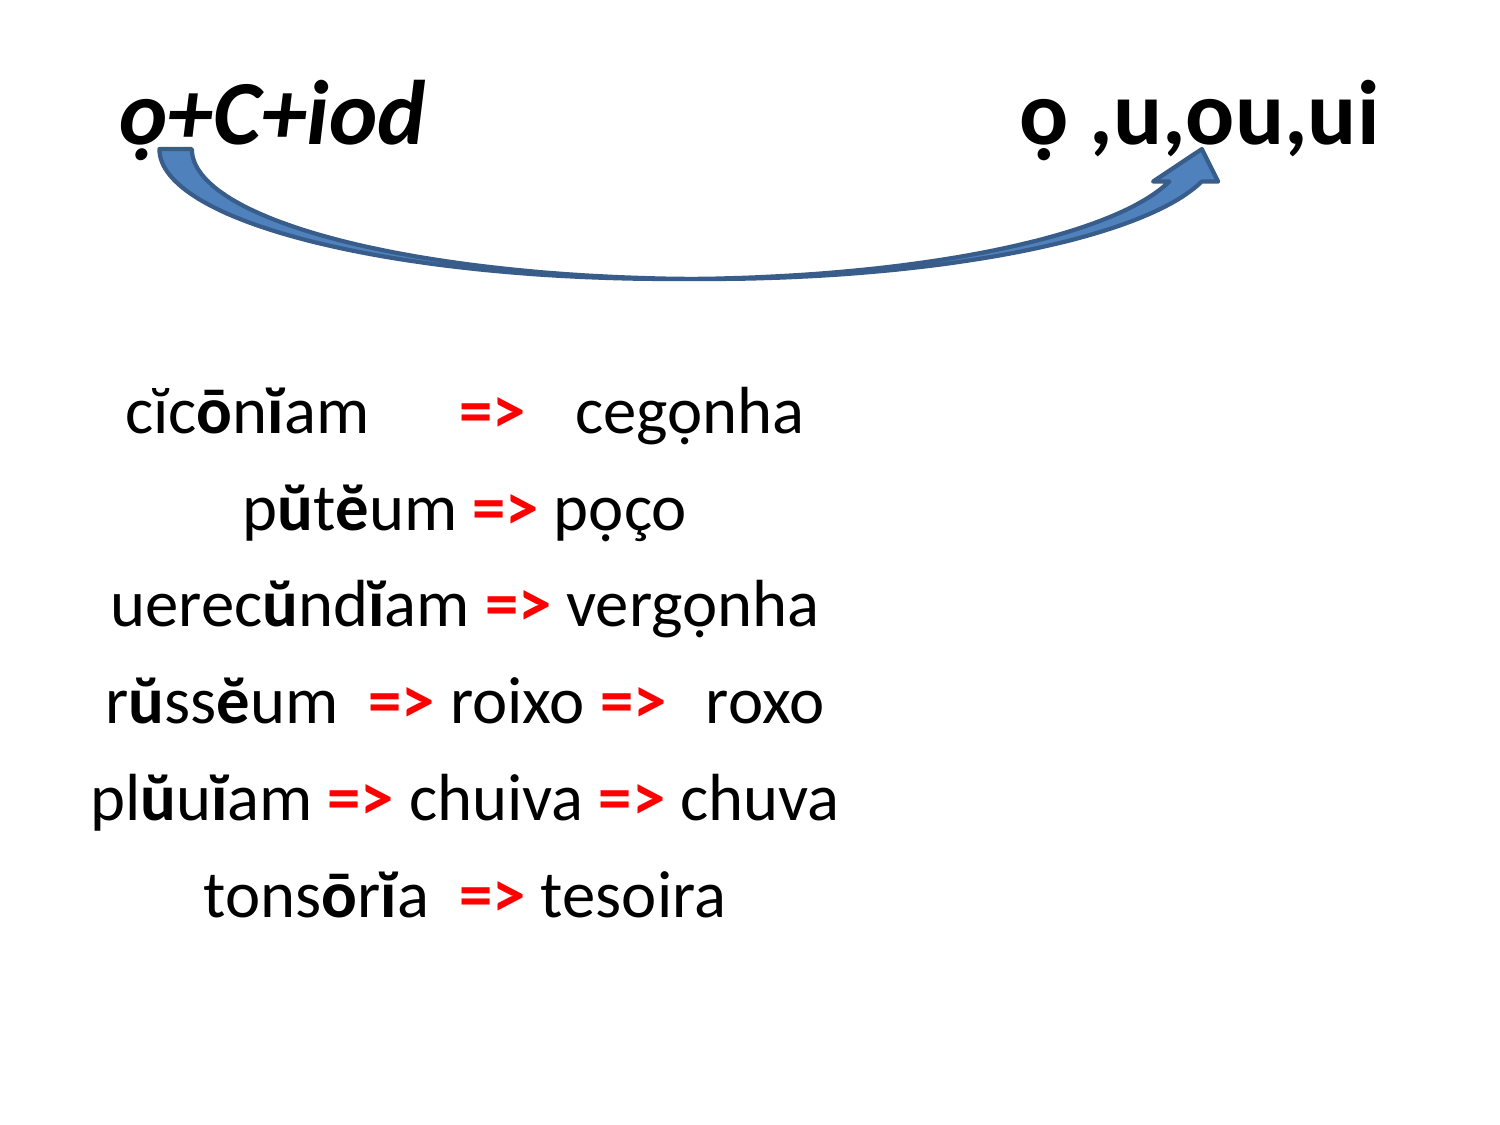

# ọ+C+iod 	ọ ,u,ou,ui
cĭcōnĭam =>	cegọnha
pŭtĕum => pọço
uerecŭndĭam => vergọnha
rŭssĕum => roixo => 	roxo
plŭuĭam => chuiva => chuva
tonsōrĭa => tesoira